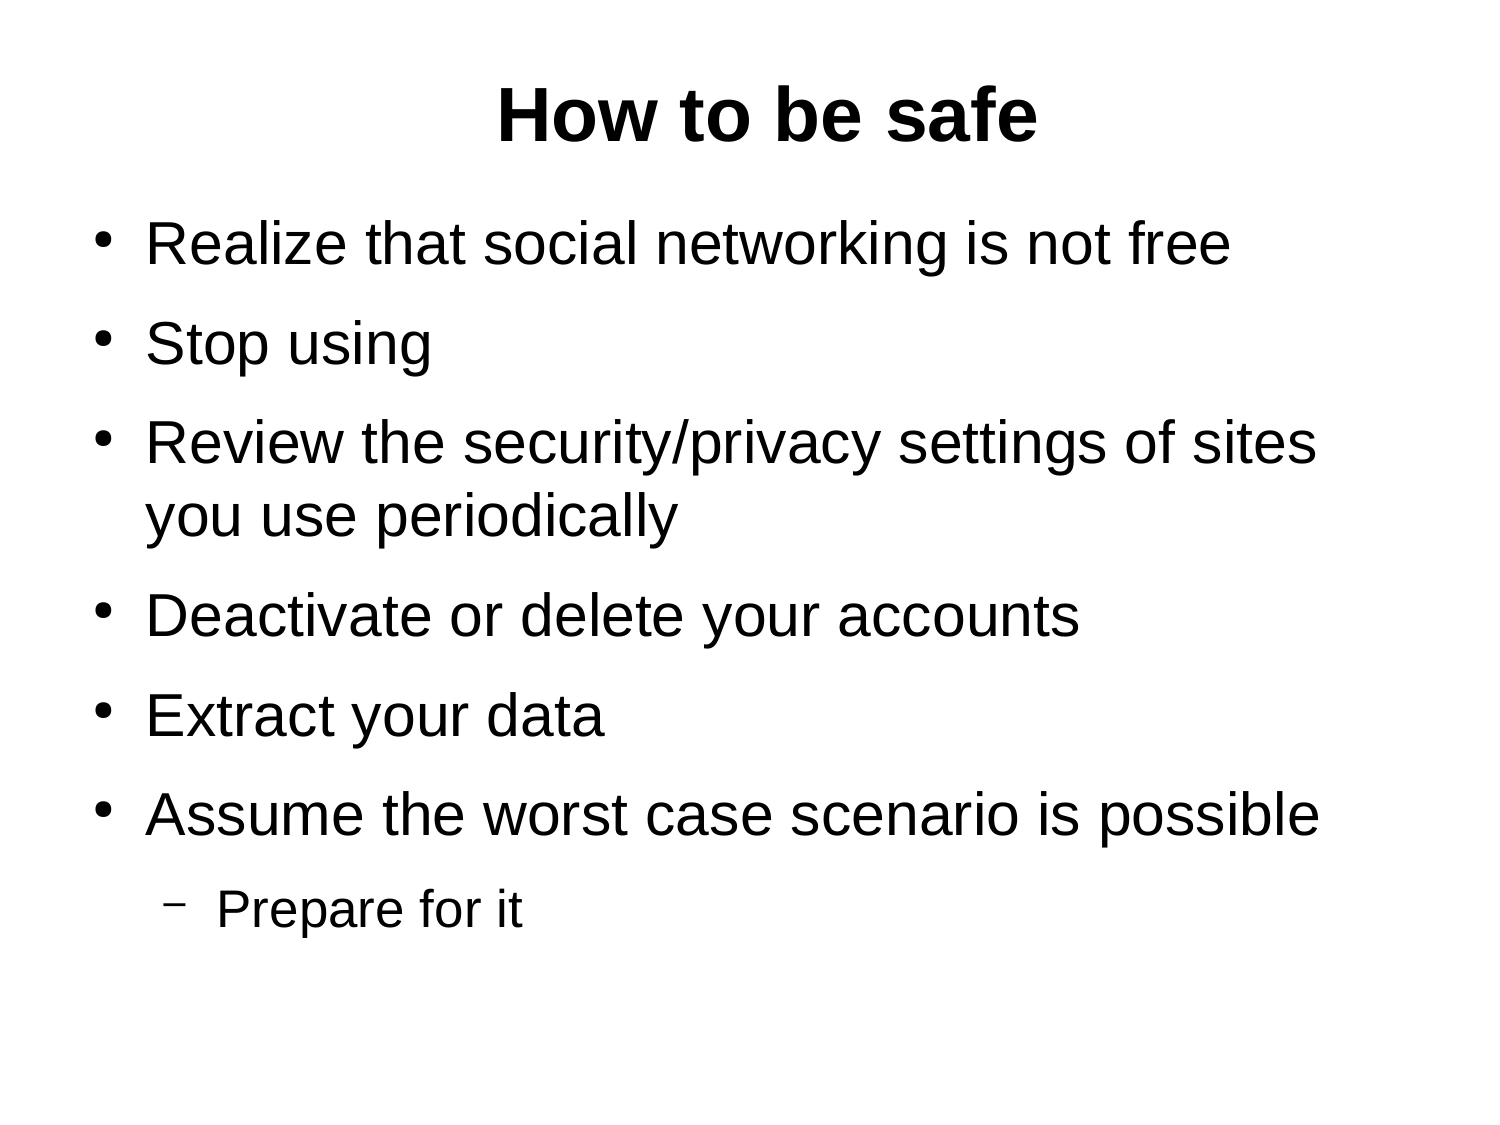

# How to be safe
Realize that social networking is not free
Stop using
Review the security/privacy settings of sites you use periodically
Deactivate or delete your accounts
Extract your data
Assume the worst case scenario is possible
Prepare for it